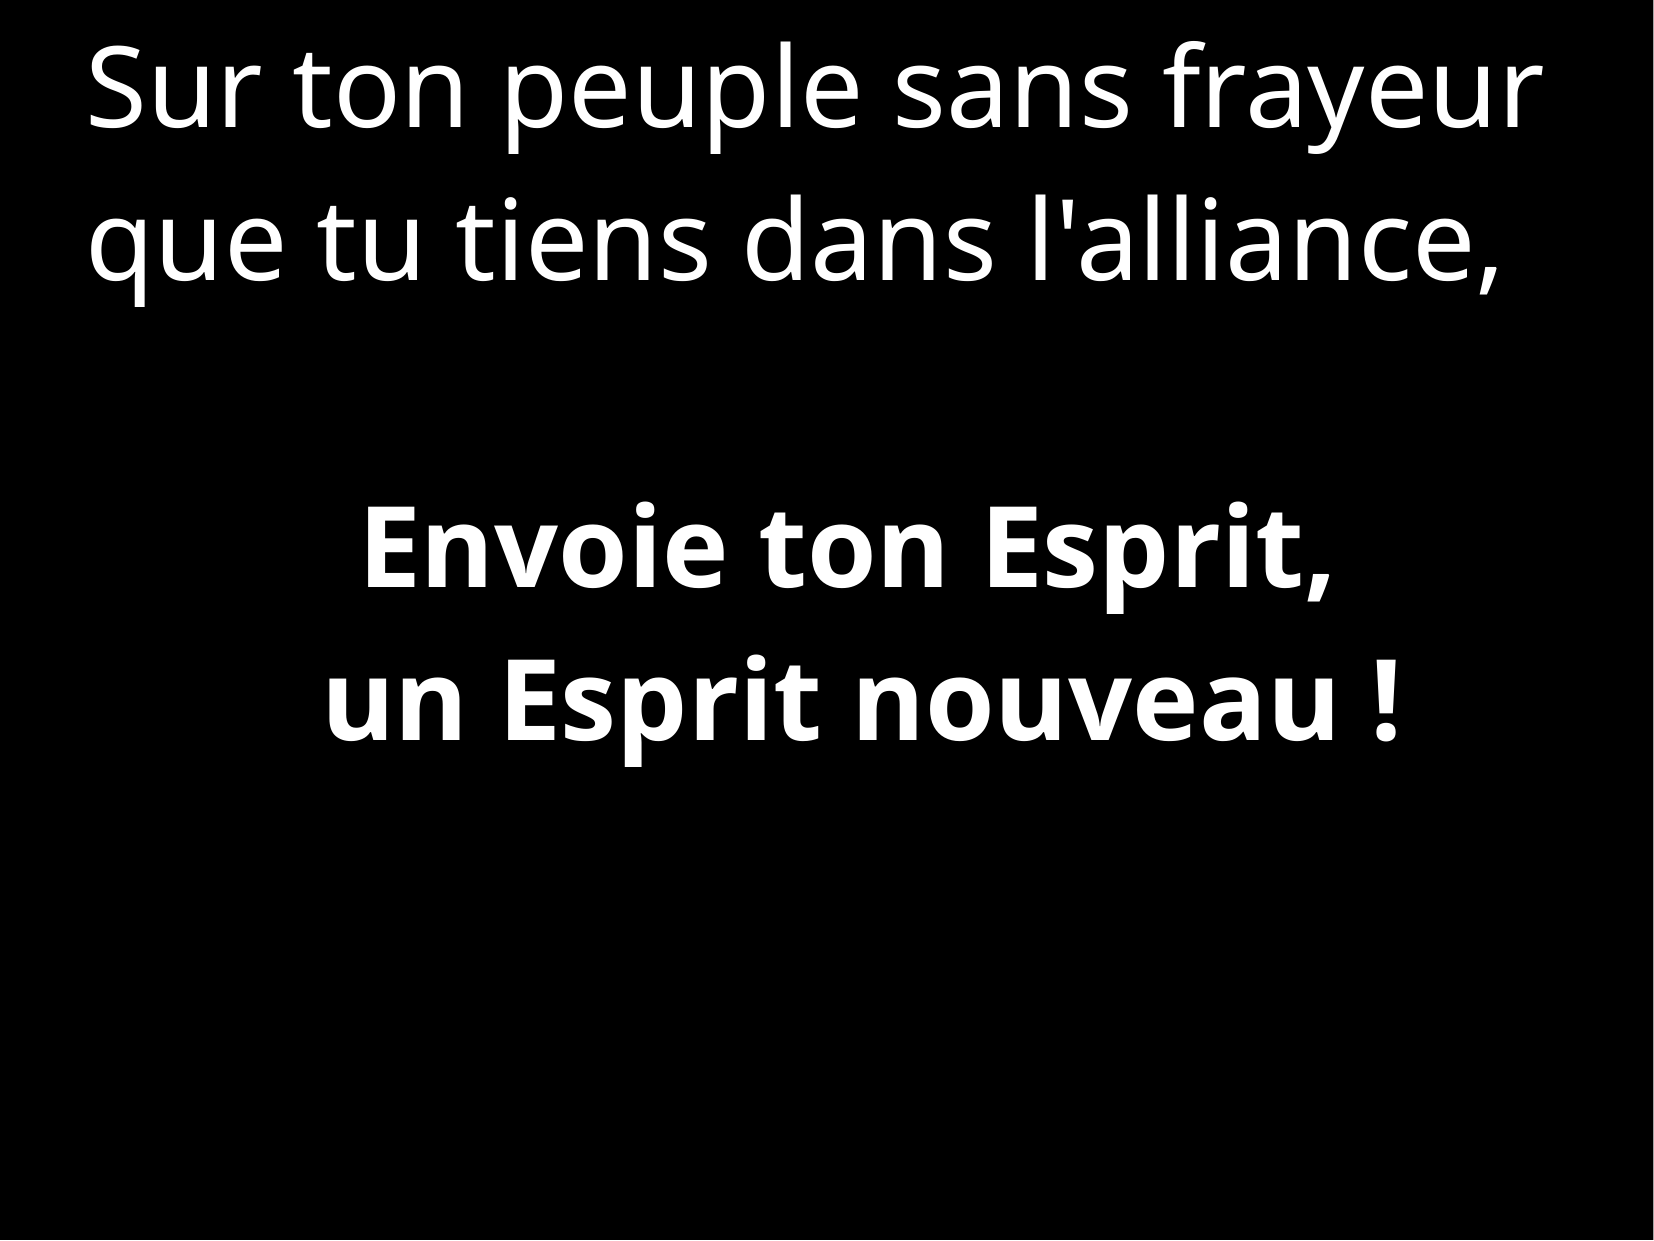

Sur ton peuple sans frayeur que tu tiens dans l'alliance,
Envoie ton Esprit,
un Esprit nouveau !